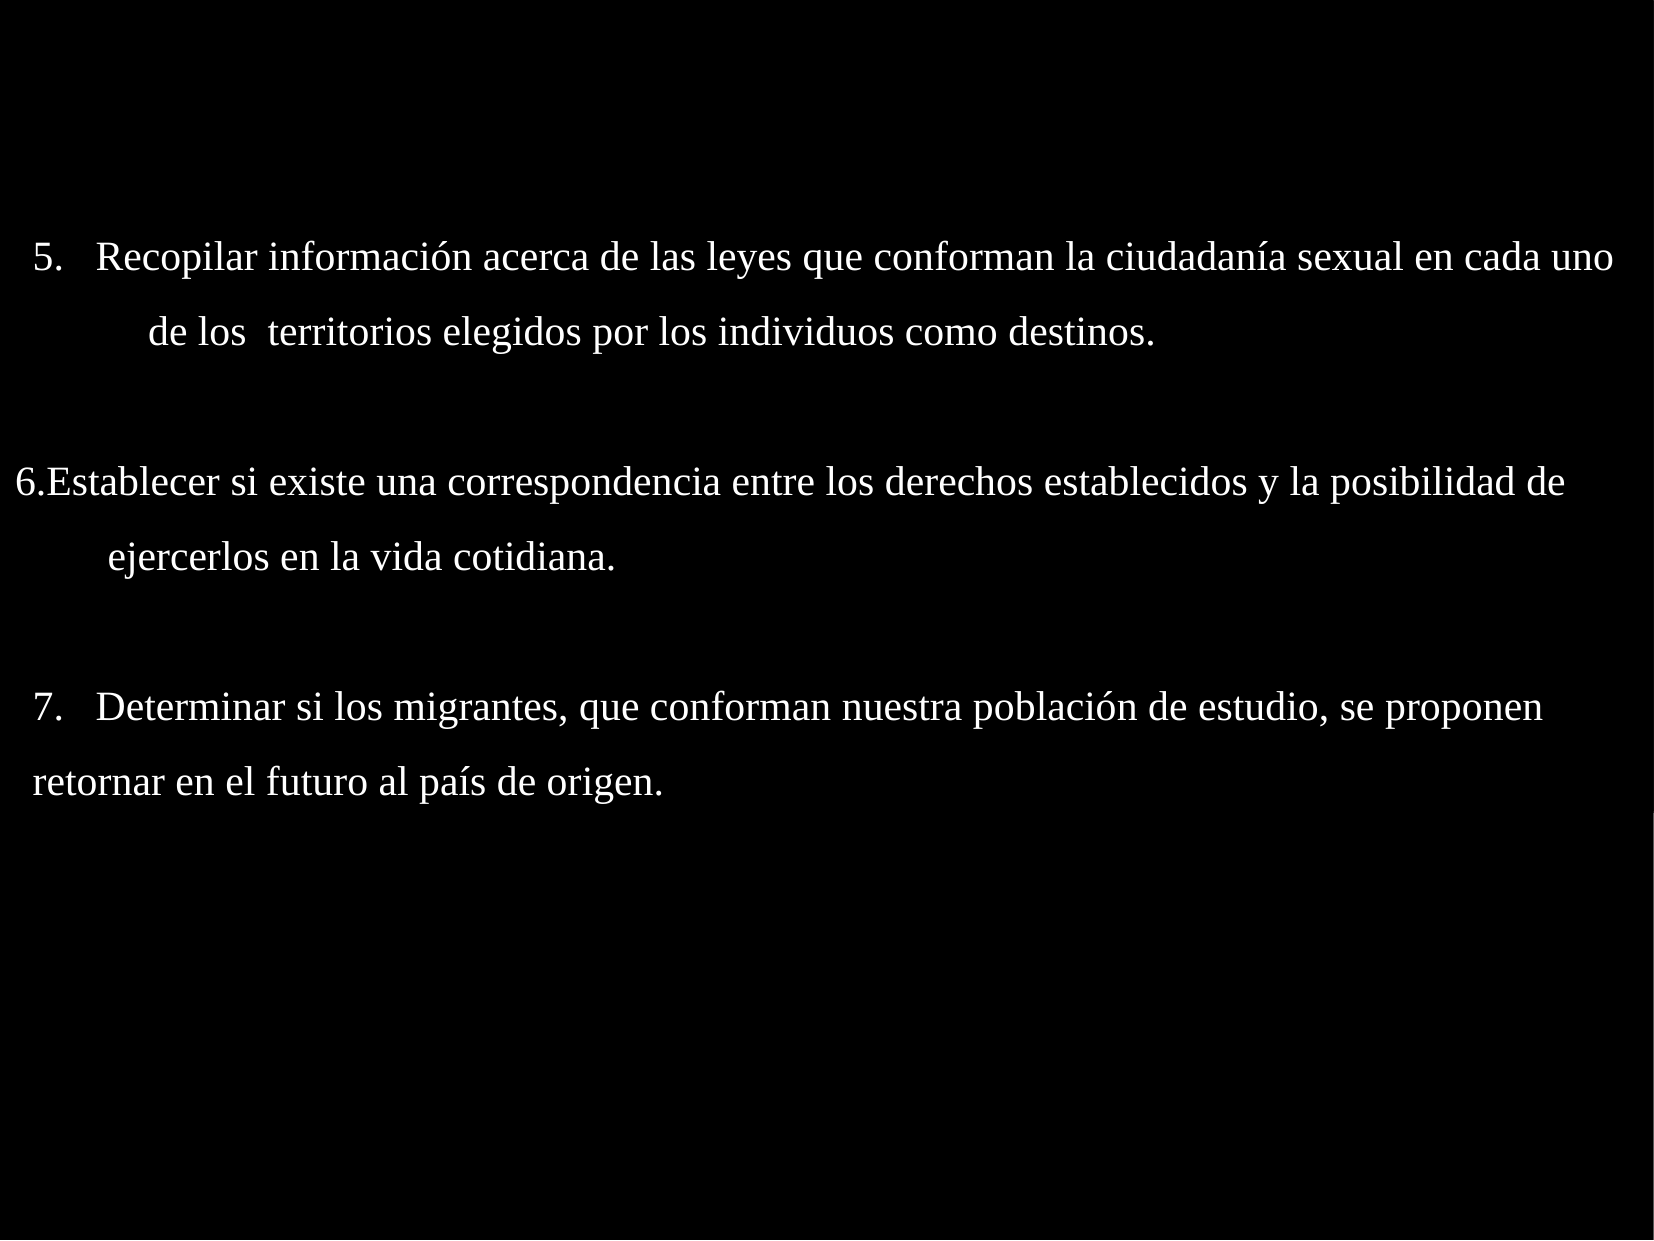

5. Recopilar información acerca de las leyes que conforman la ciudadanía sexual en cada uno de los territorios elegidos por los individuos como destinos.
Establecer si existe una correspondencia entre los derechos establecidos y la posibilidad de ejercerlos en la vida cotidiana.
7. Determinar si los migrantes, que conforman nuestra población de estudio, se proponen retornar en el futuro al país de origen.